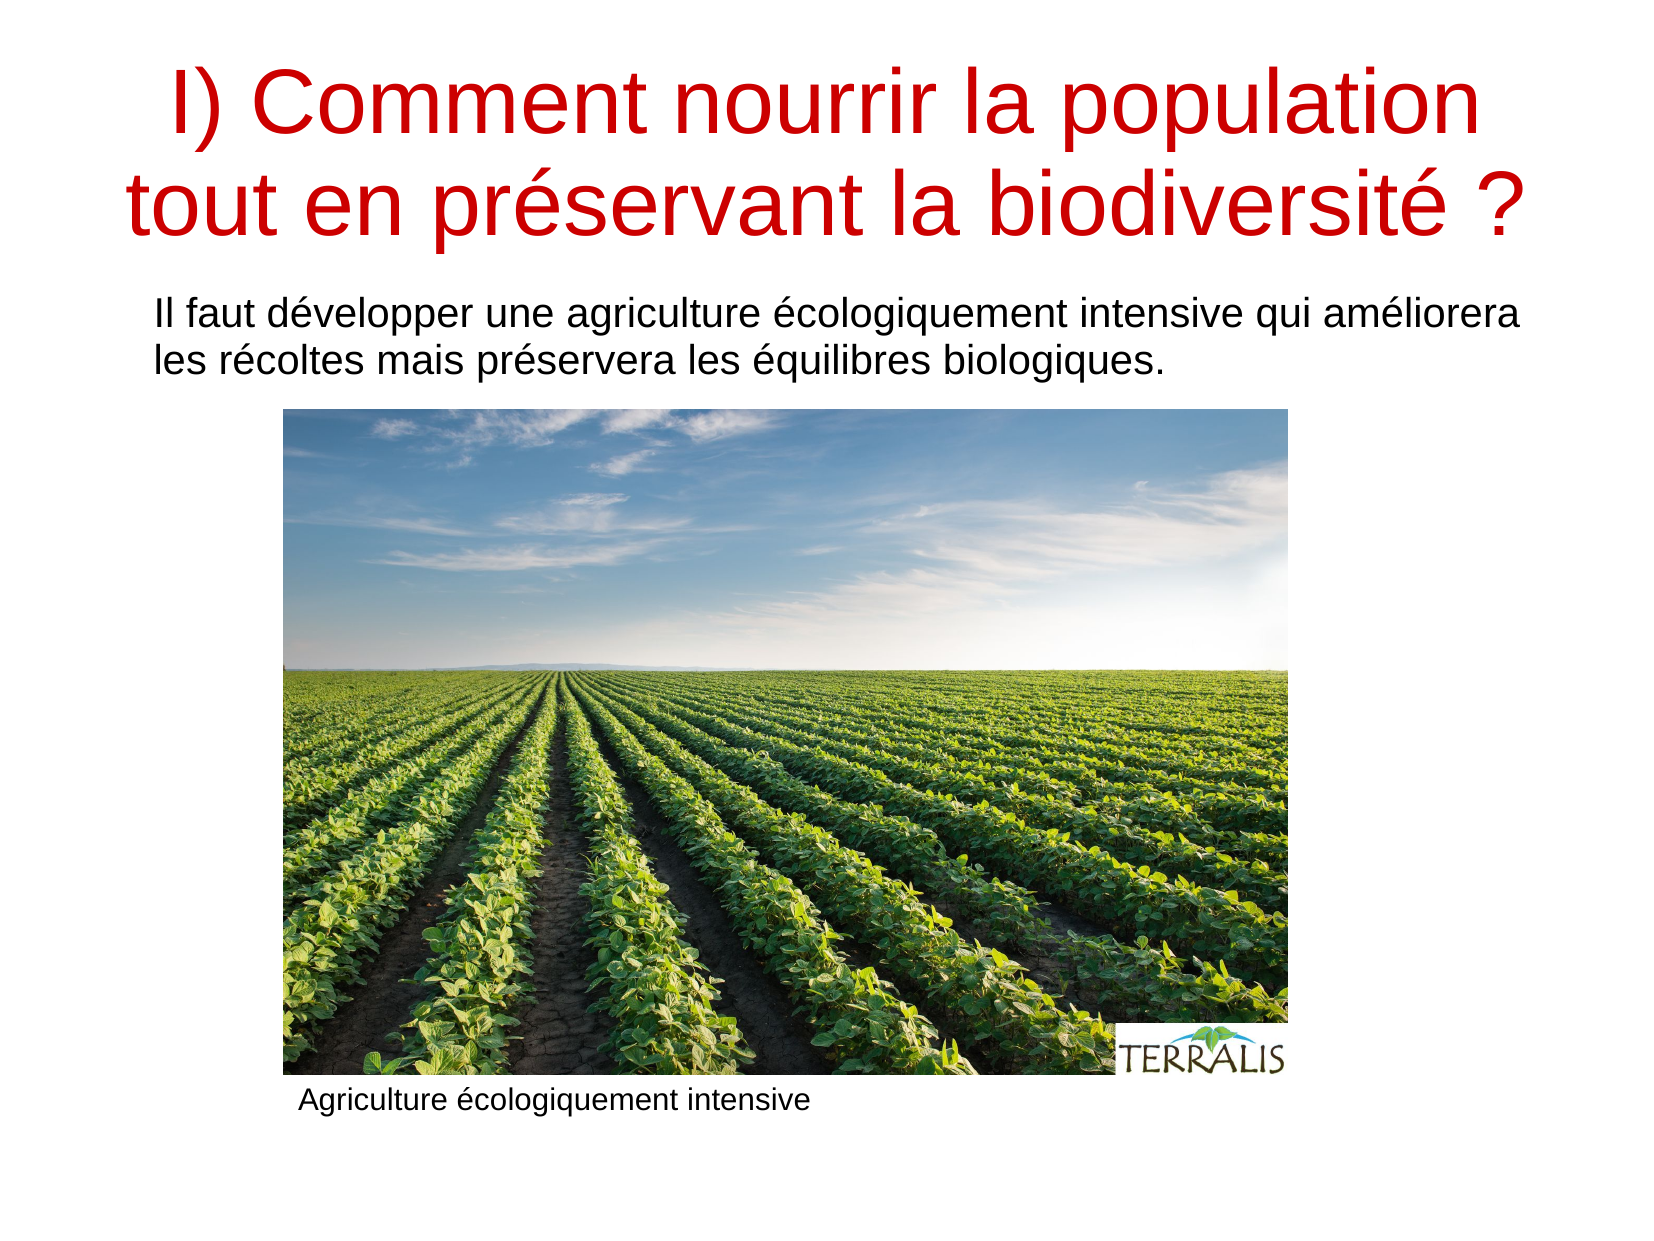

# I) Comment nourrir la population tout en préservant la biodiversité ?
Il faut développer une agriculture écologiquement intensive qui améliorera les récoltes mais préservera les équilibres biologiques.
Agriculture écologiquement intensive